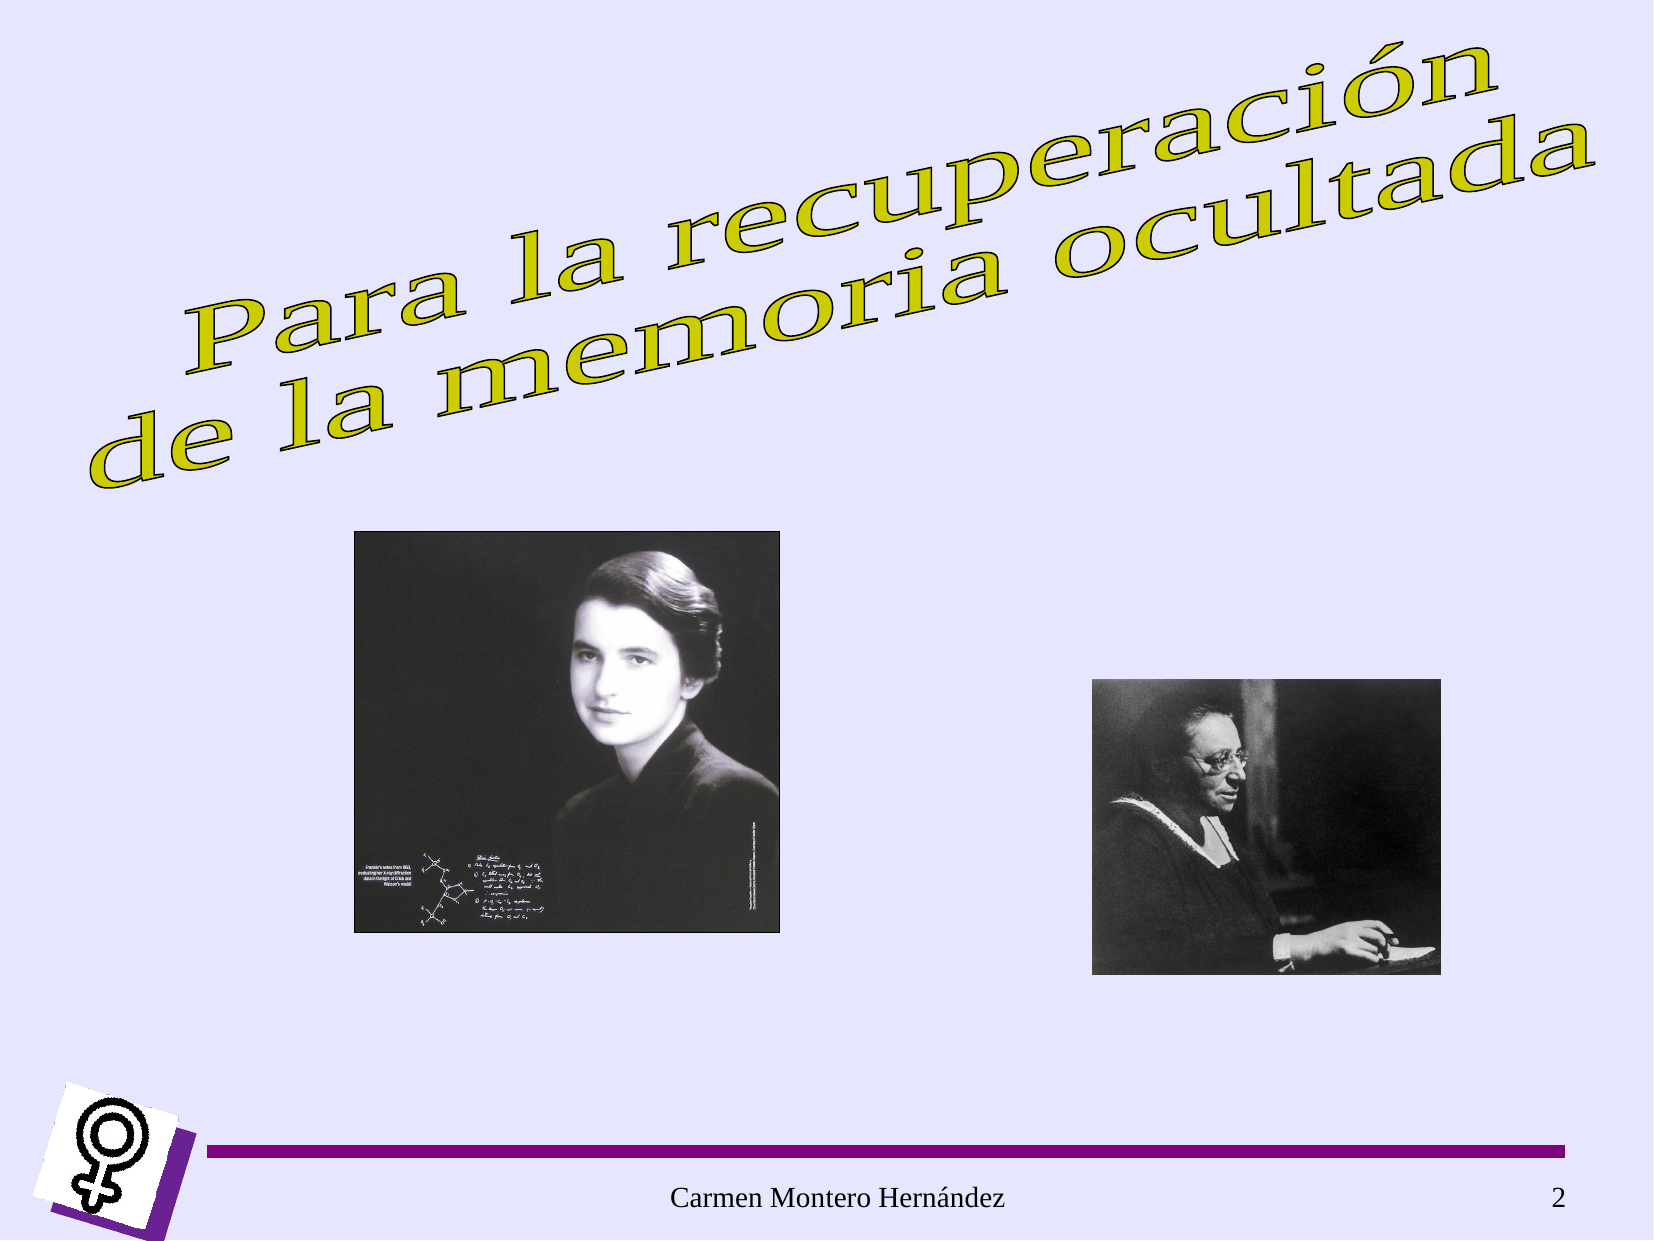

Para la recuperación
de la memoria ocultada
Carmen Montero Hernández
2